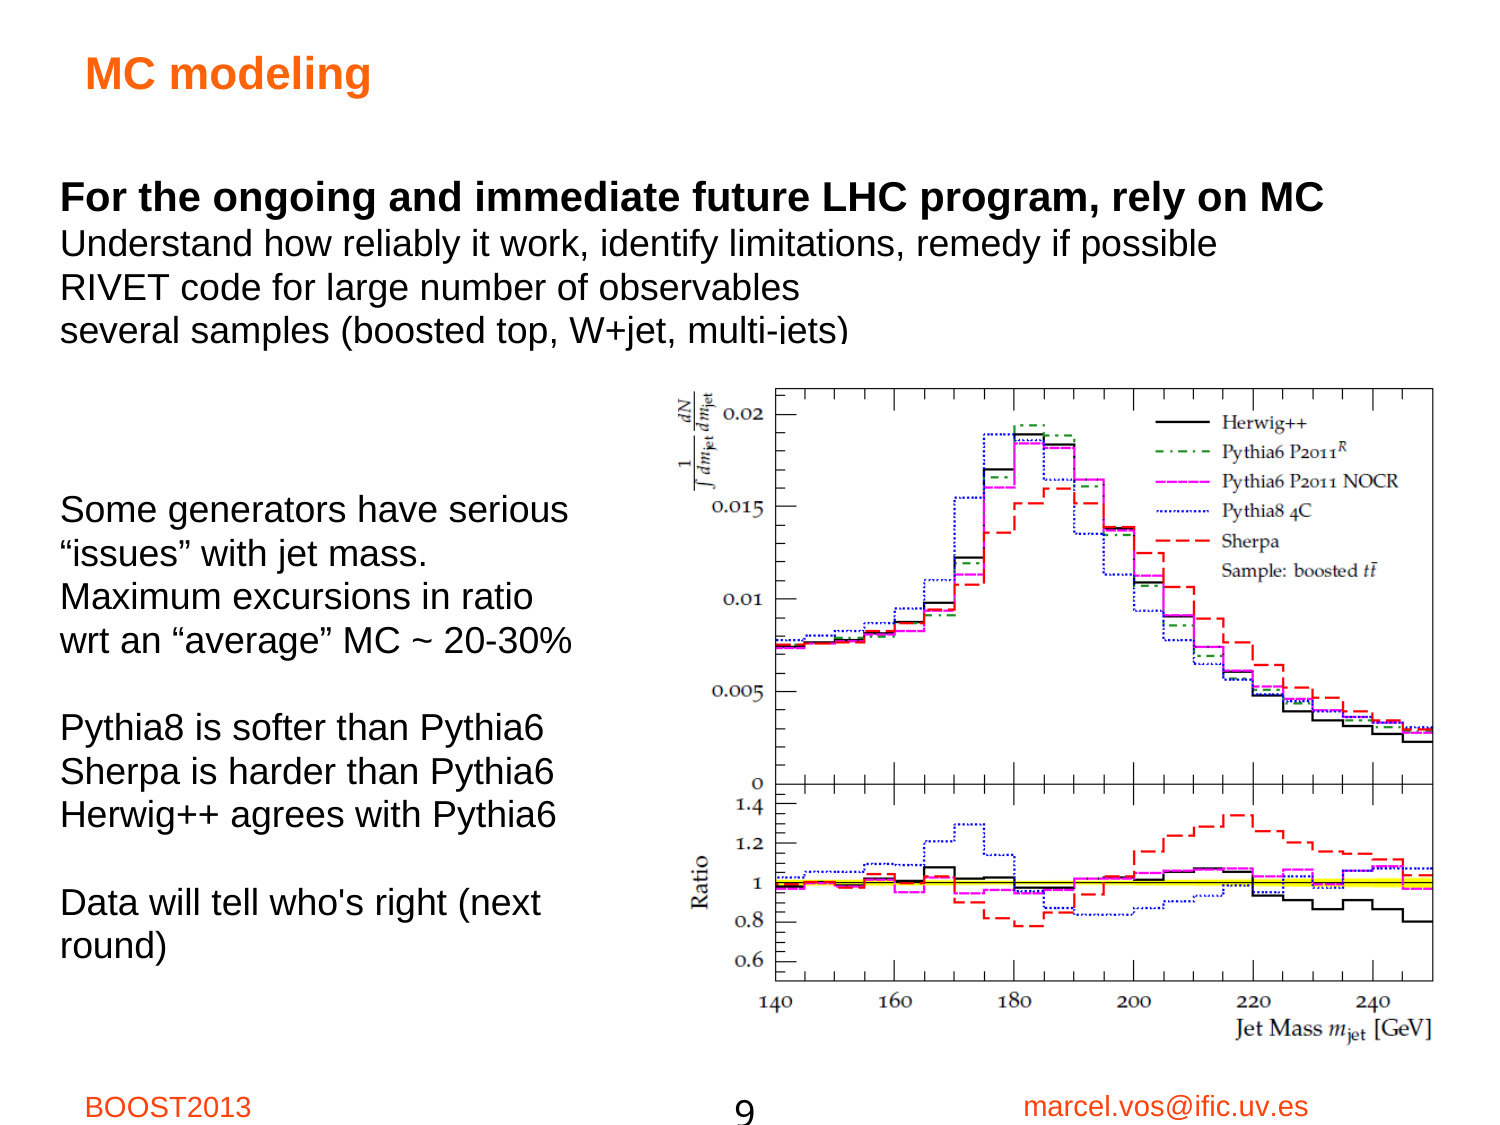

# MC modeling
For the ongoing and immediate future LHC program, rely on MC
Understand how reliably it work, identify limitations, remedy if possible
RIVET code for large number of observables
several samples (boosted top, W+jet, multi-jets)
Some generators have serious “issues” with jet mass. Maximum excursions in ratio wrt an “average” MC ~ 20-30%
Pythia8 is softer than Pythia6
Sherpa is harder than Pythia6
Herwig++ agrees with Pythia6
Data will tell who's right (next round)
9
Marcel.Vos@ific.uv.es